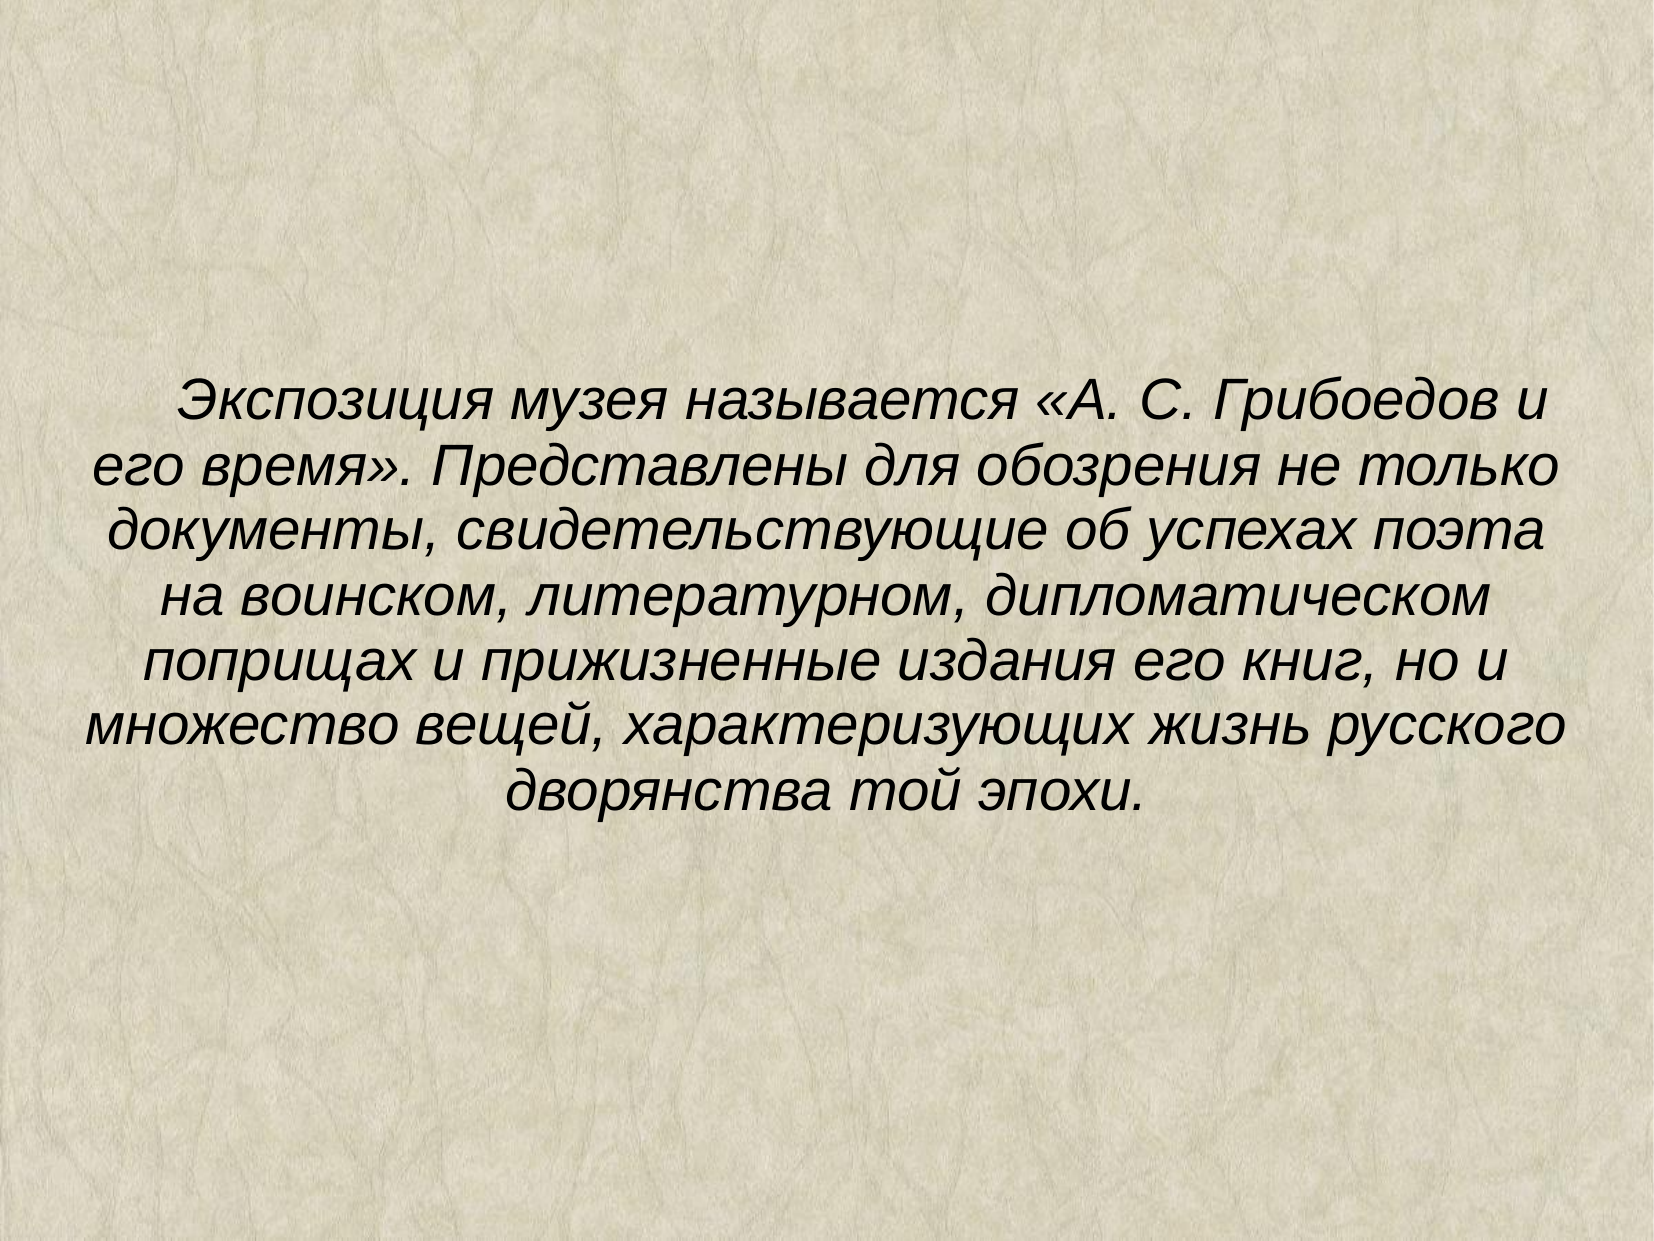

# Экспозиция музея называется «А. С. Грибоедов и его время». Представлены для обозрения не только документы, свидетельствующие об успехах поэта на воинском, литературном, дипломатическом поприщах и прижизненные издания его книг, но и множество вещей, характеризующих жизнь русского дворянства той эпохи.